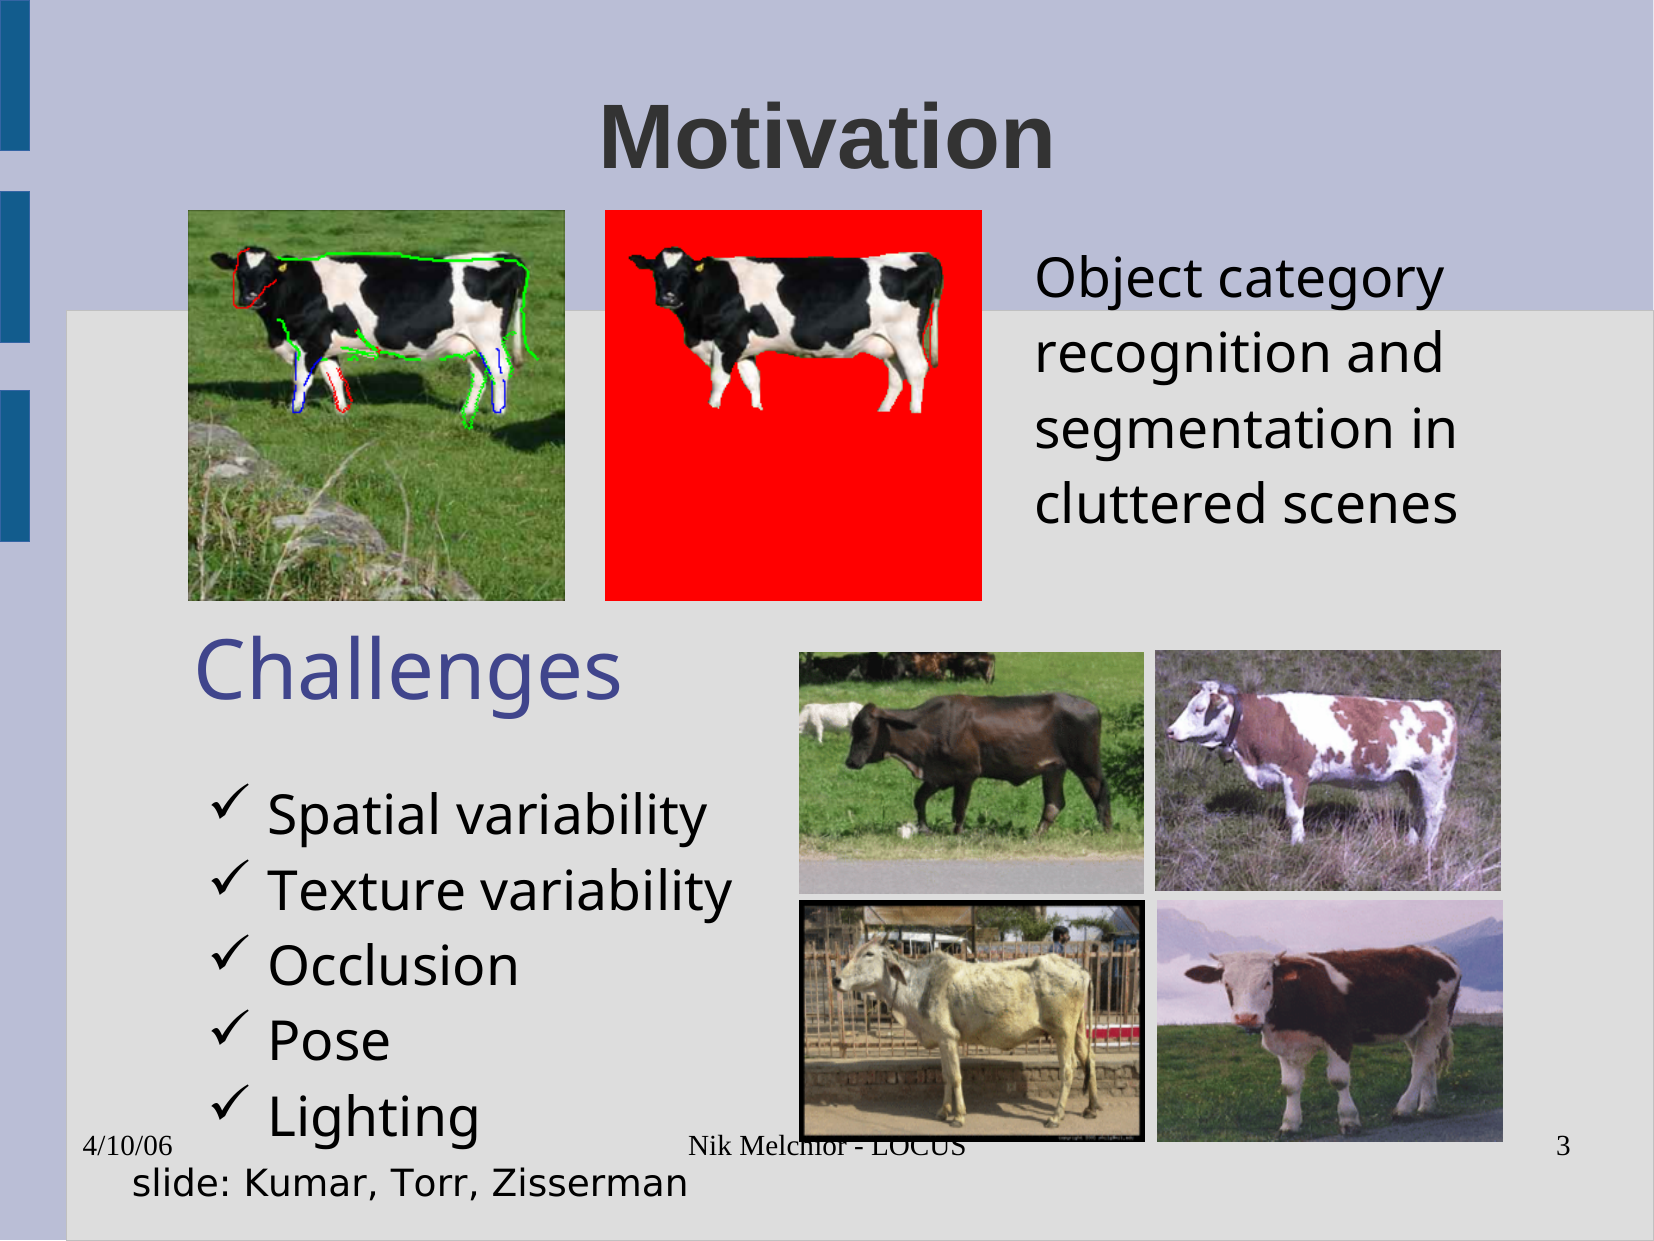

# Motivation
Object category
recognition and
segmentation in
cluttered scenes
Challenges
 Spatial variability
 Texture variability
 Occlusion
 Pose
 Lighting
4/10/06
Nik Melchior - LOCUS
3
slide: Kumar, Torr, Zisserman